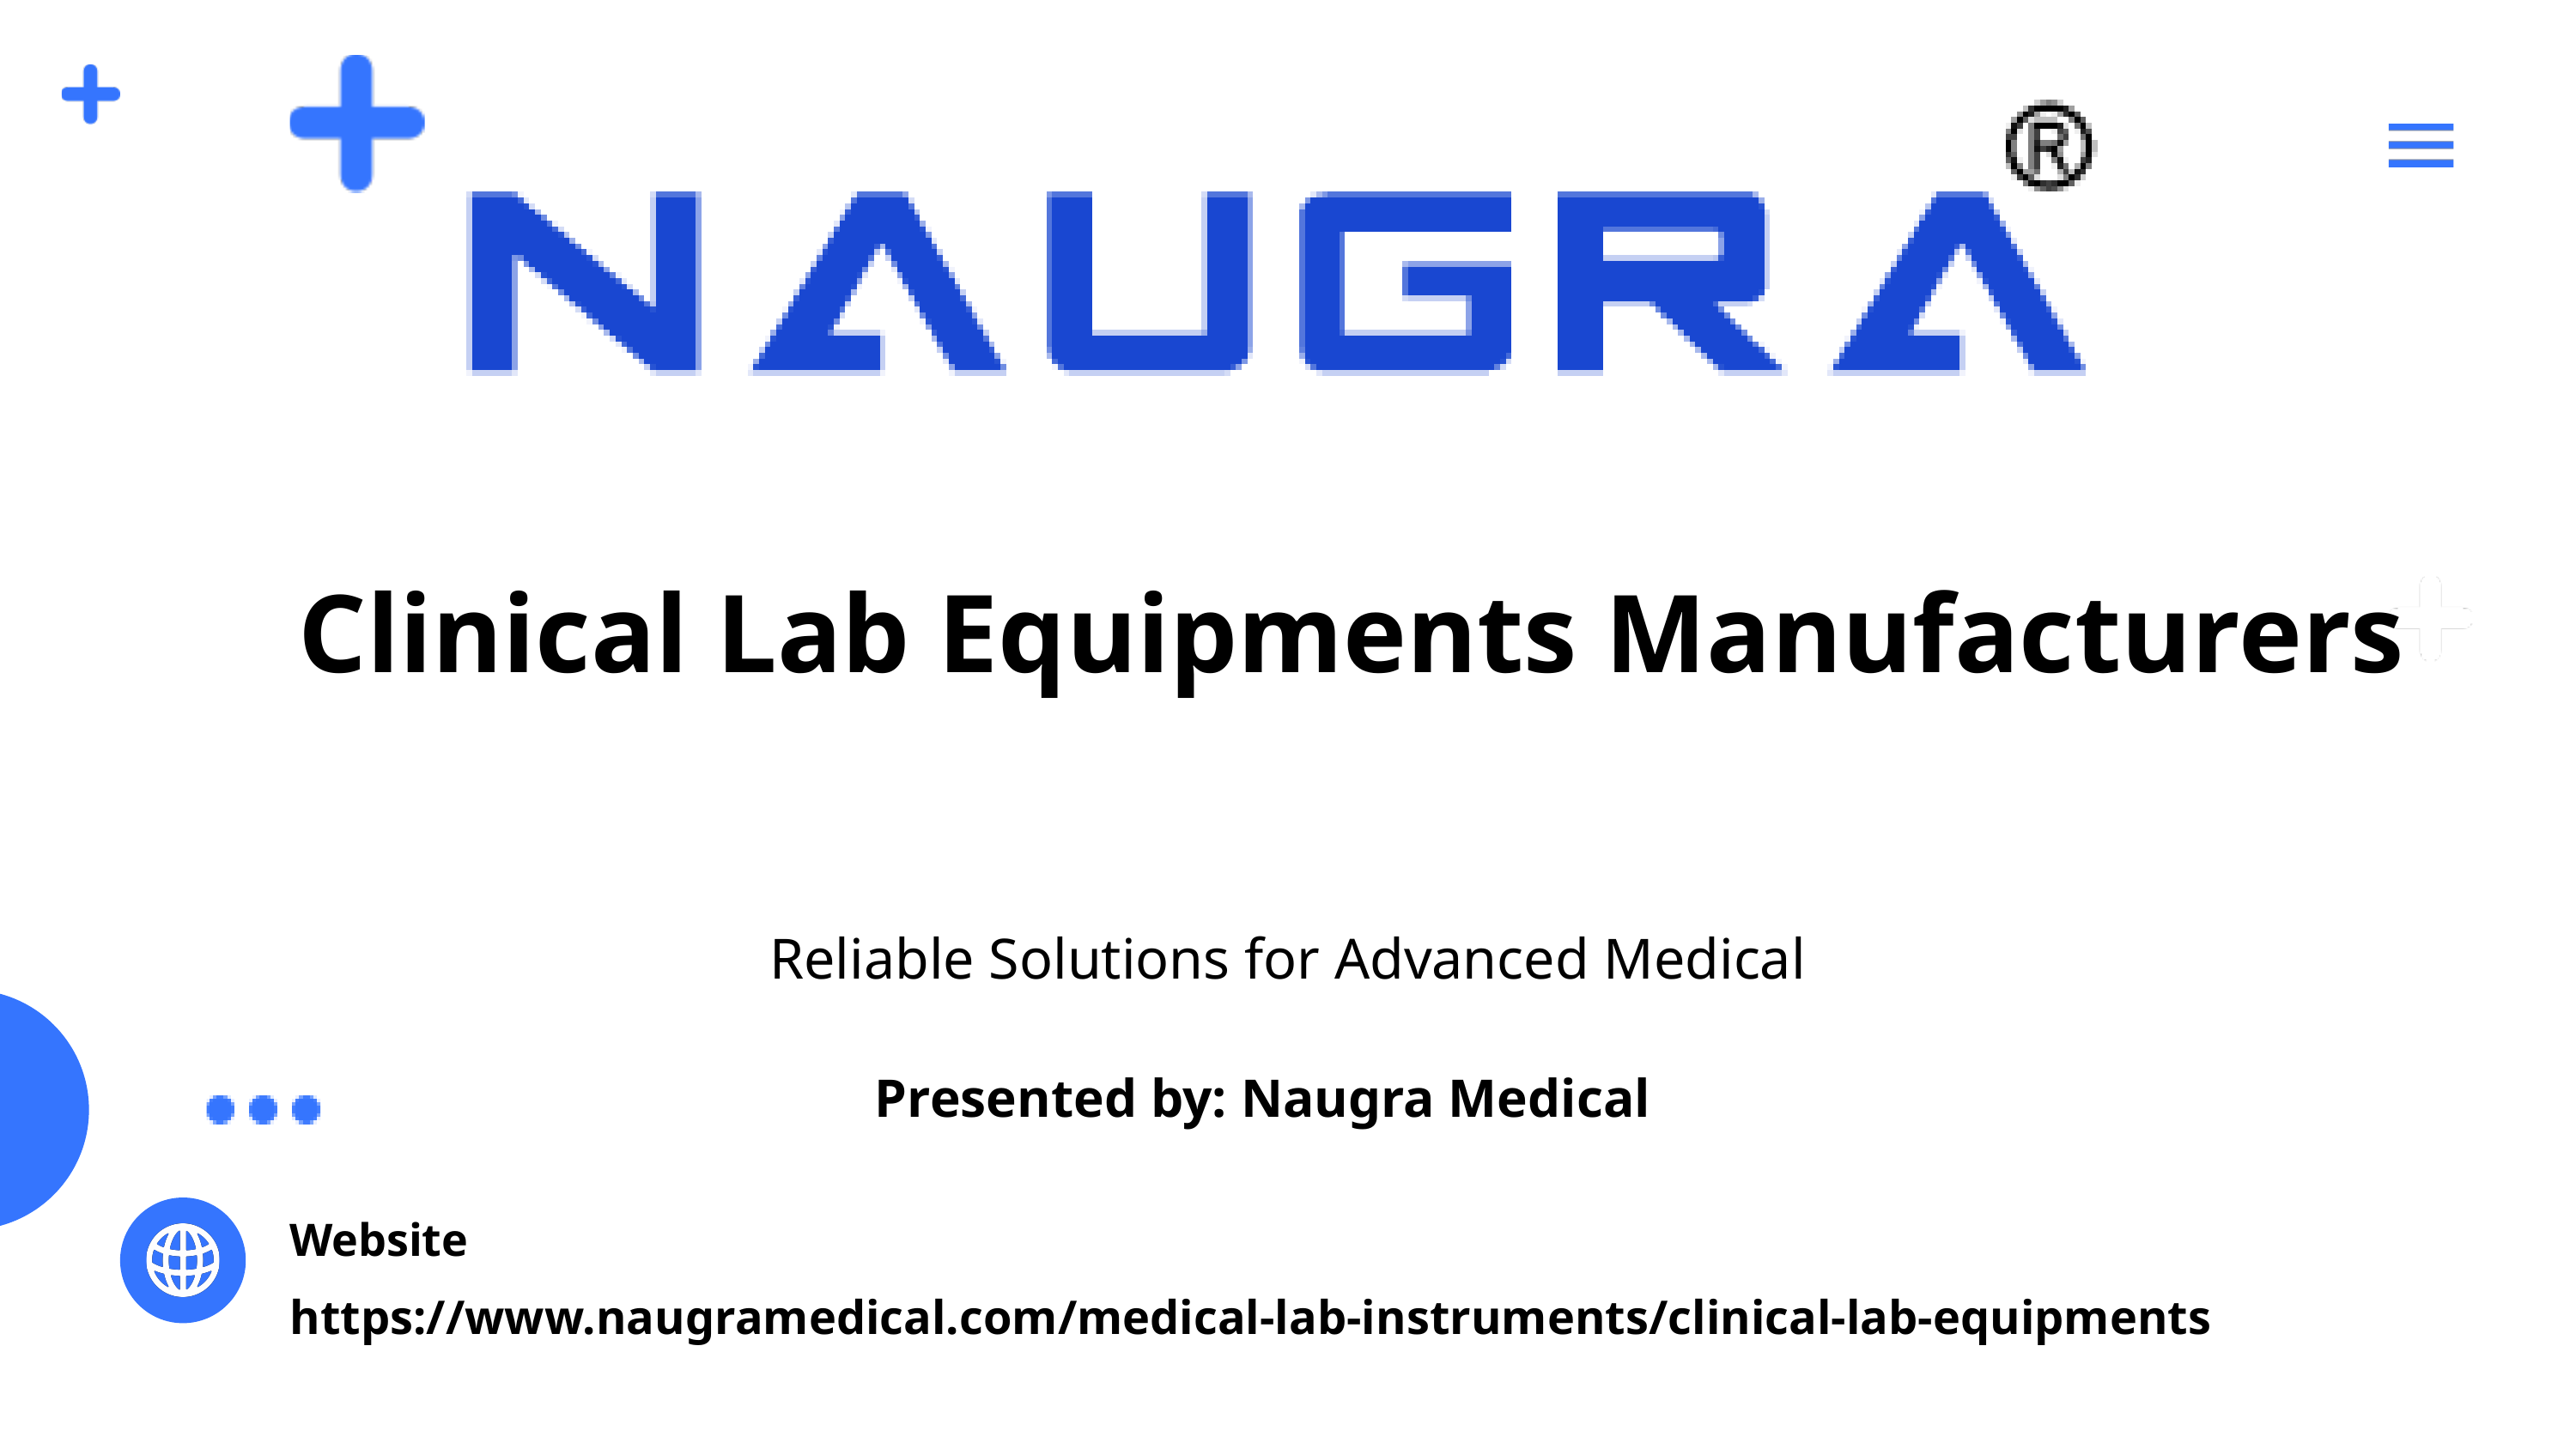

Clinical Lab Equipments Manufacturers
Reliable Solutions for Advanced Medical
Presented by: Naugra Medical
Website
https://www.naugramedical.com/medical-lab-instruments/clinical-lab-equipments